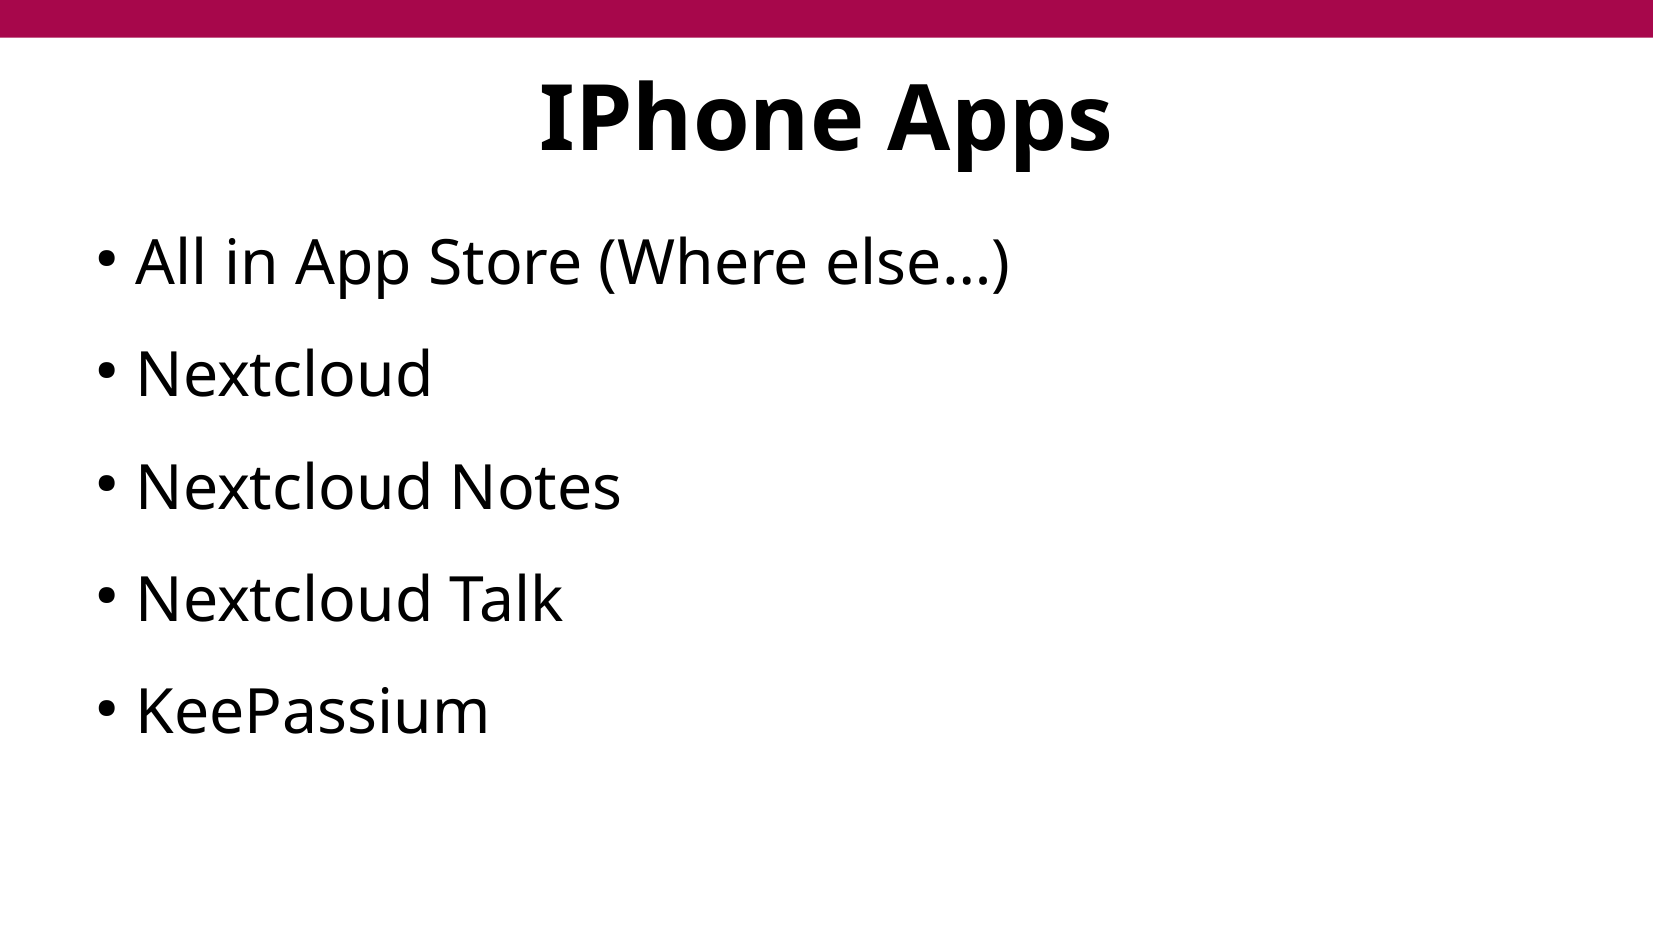

# IPhone Apps
All in App Store (Where else…)
Nextcloud
Nextcloud Notes
Nextcloud Talk
KeePassium